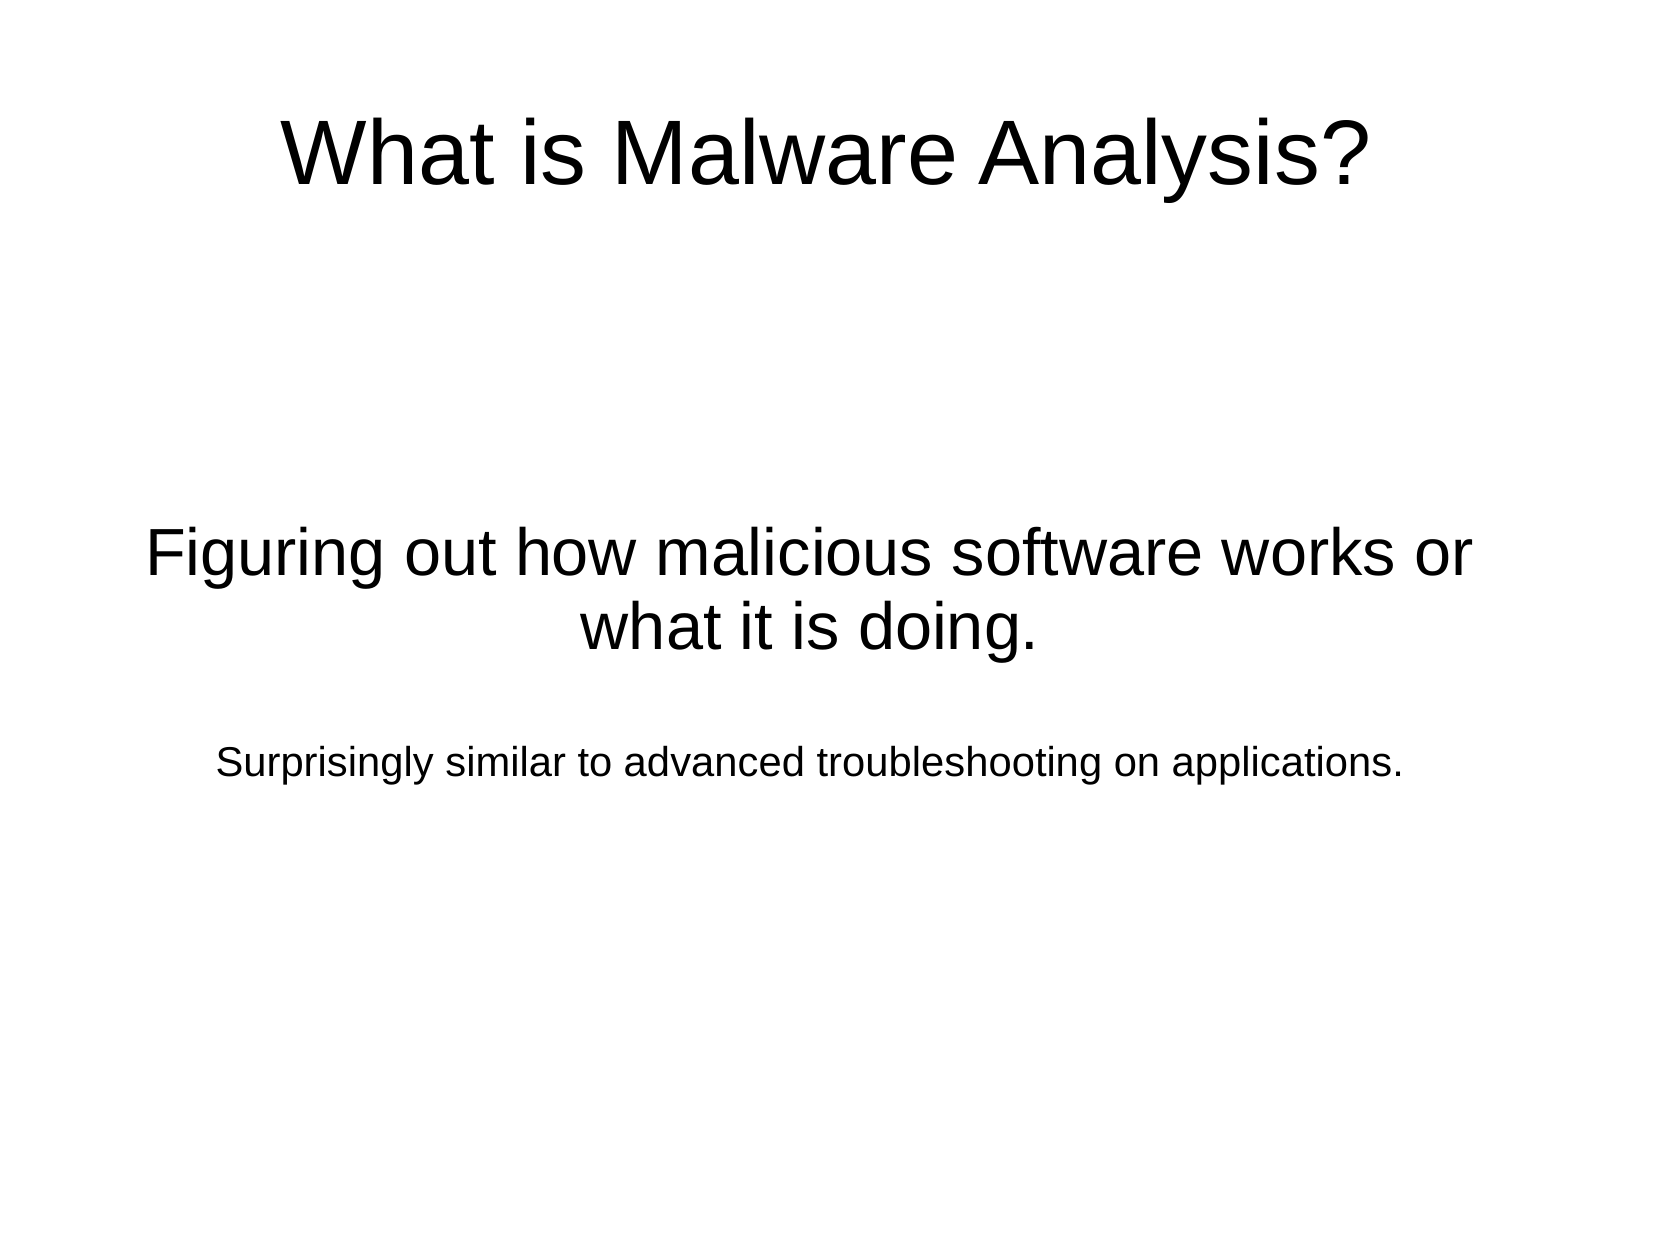

# What is Malware Analysis?
Figuring out how malicious software works or what it is doing.
Surprisingly similar to advanced troubleshooting on applications.